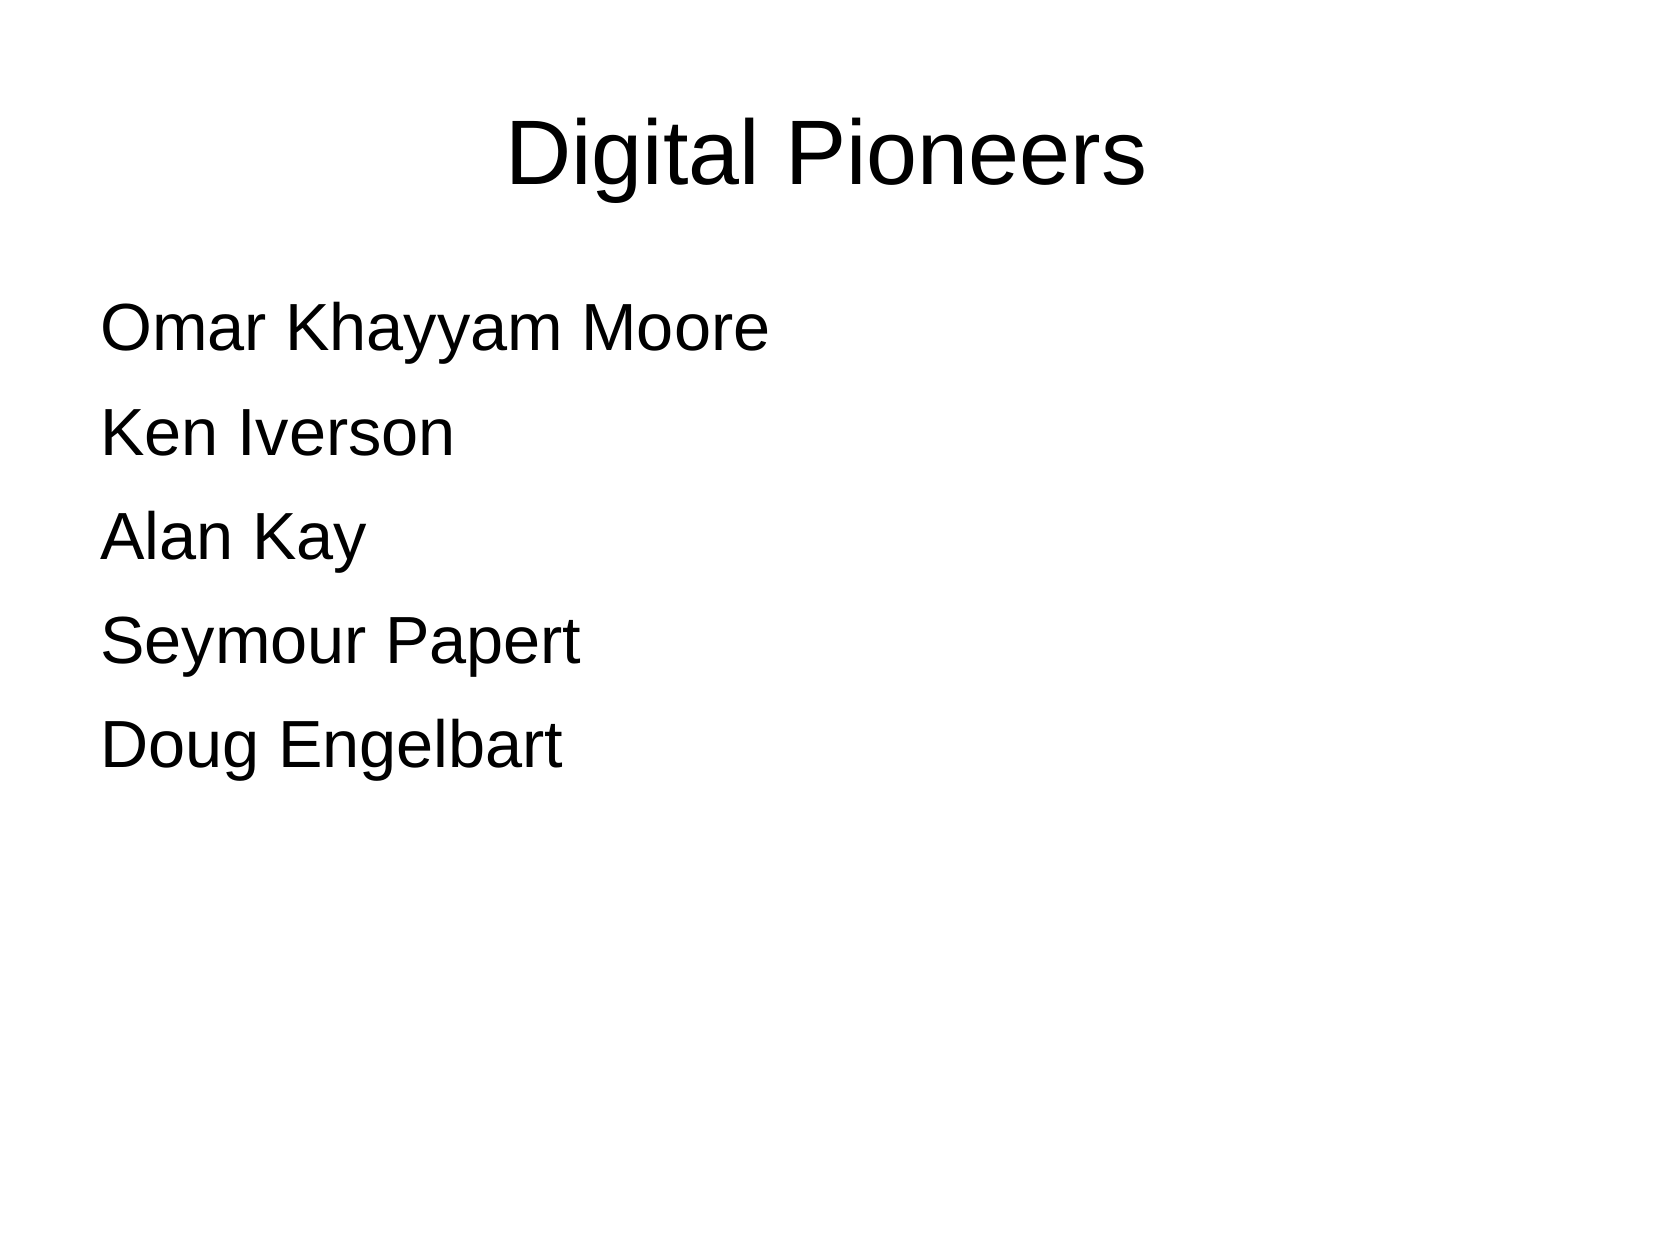

# Digital Pioneers
Omar Khayyam Moore
Ken Iverson
Alan Kay
Seymour Papert
Doug Engelbart